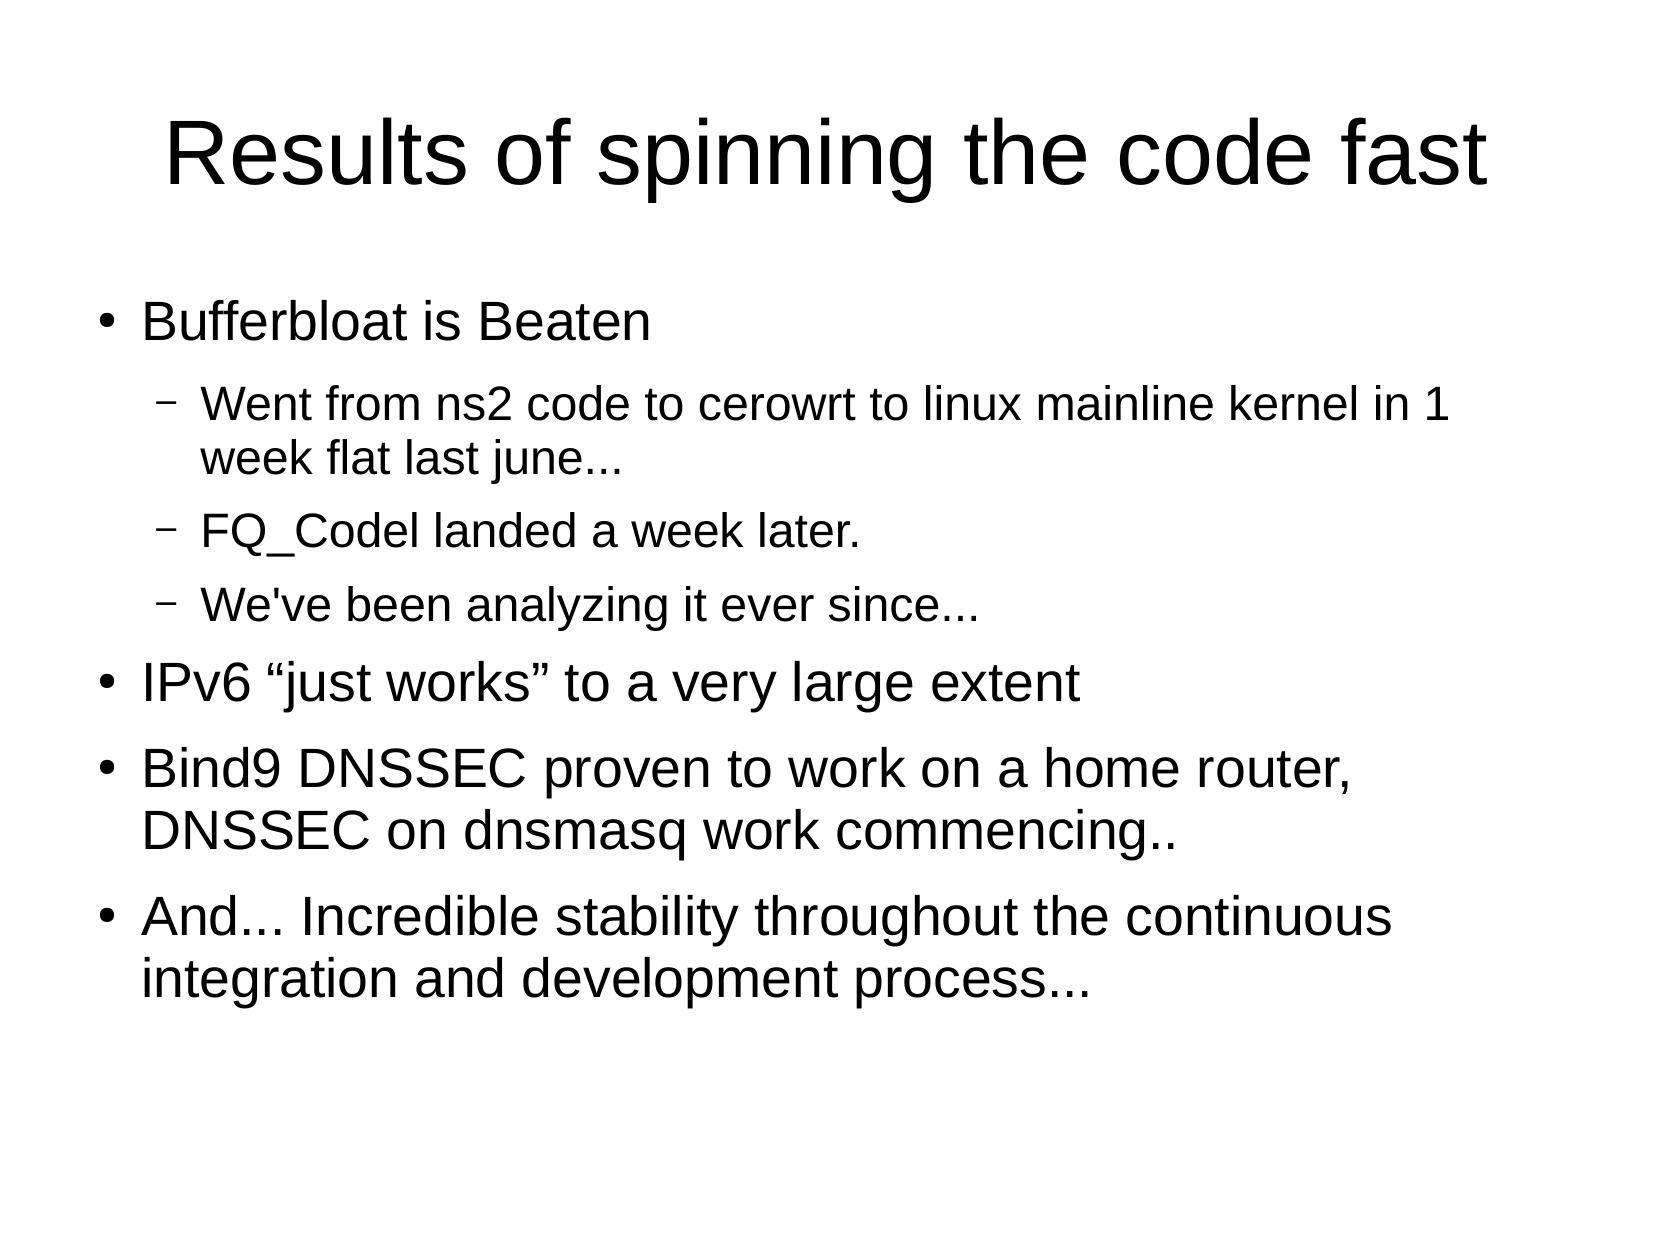

# Results of spinning the code fast
Bufferbloat is Beaten
Went from ns2 code to cerowrt to linux mainline kernel in 1 week flat last june...
FQ_Codel landed a week later.
We've been analyzing it ever since...
IPv6 “just works” to a very large extent
Bind9 DNSSEC proven to work on a home router, DNSSEC on dnsmasq work commencing..
And... Incredible stability throughout the continuous integration and development process...